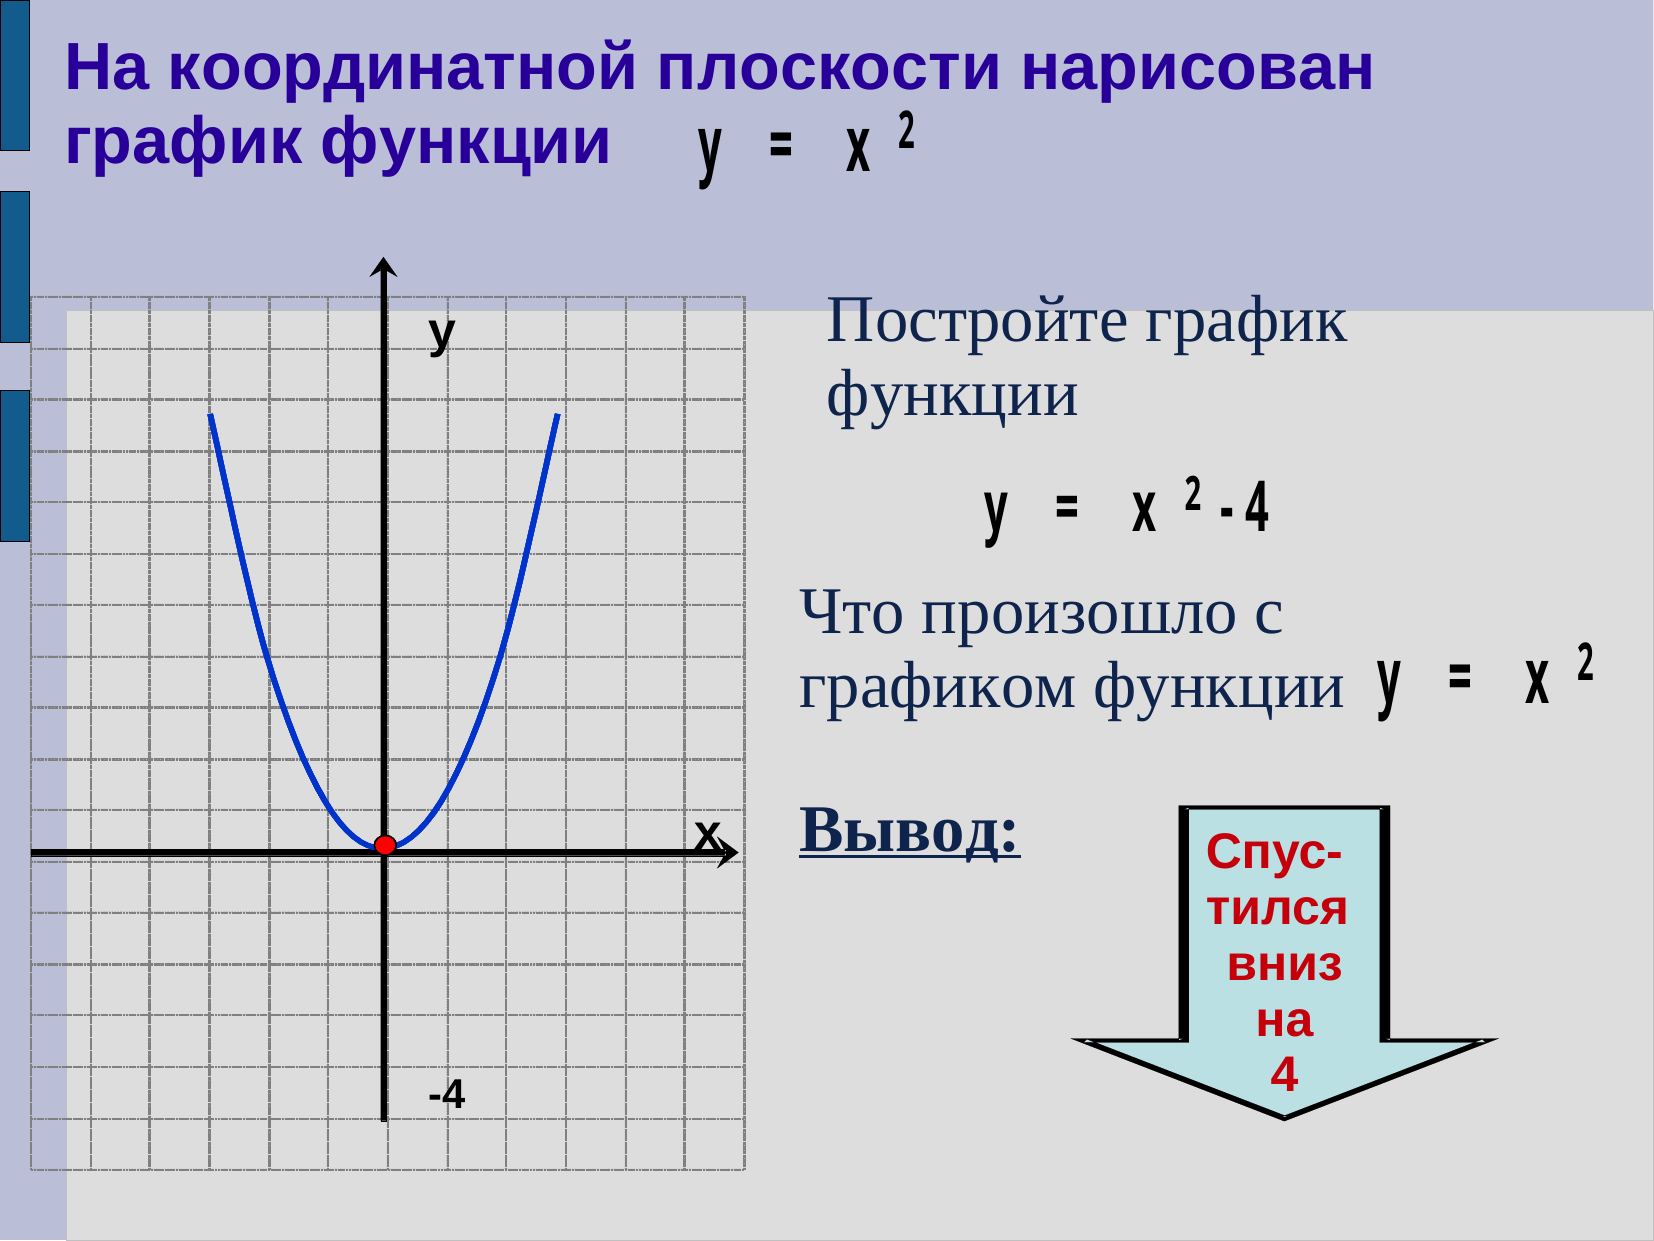

# На координатной плоскости нарисован график функции
Постройте график функции
у
Что произошло с графиком функции
Вывод:
х
Спус-
тился
вниз
на
4
-4